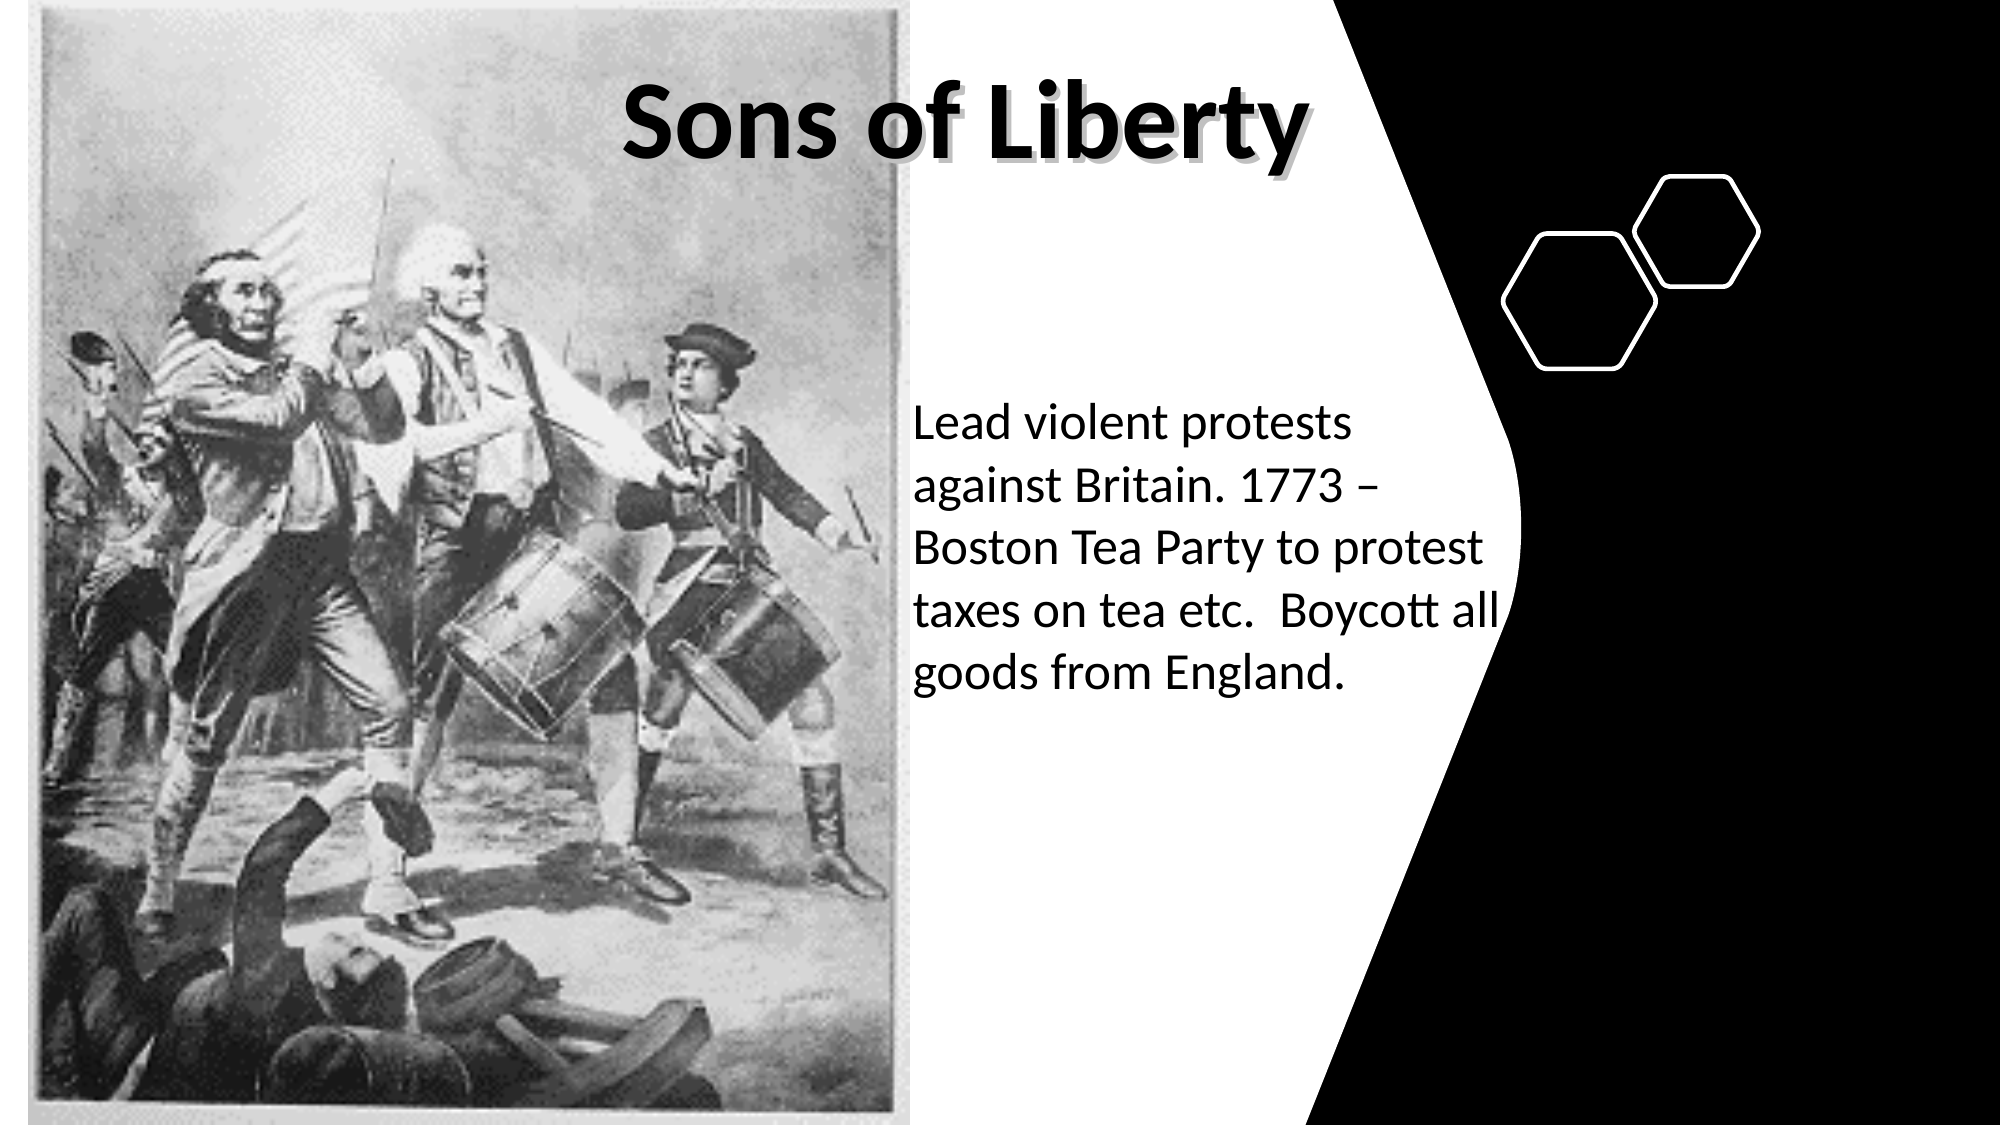

Sons of Liberty
Lead violent protests against Britain. 1773 – Boston Tea Party to protest taxes on tea etc. Boycott all goods from England.